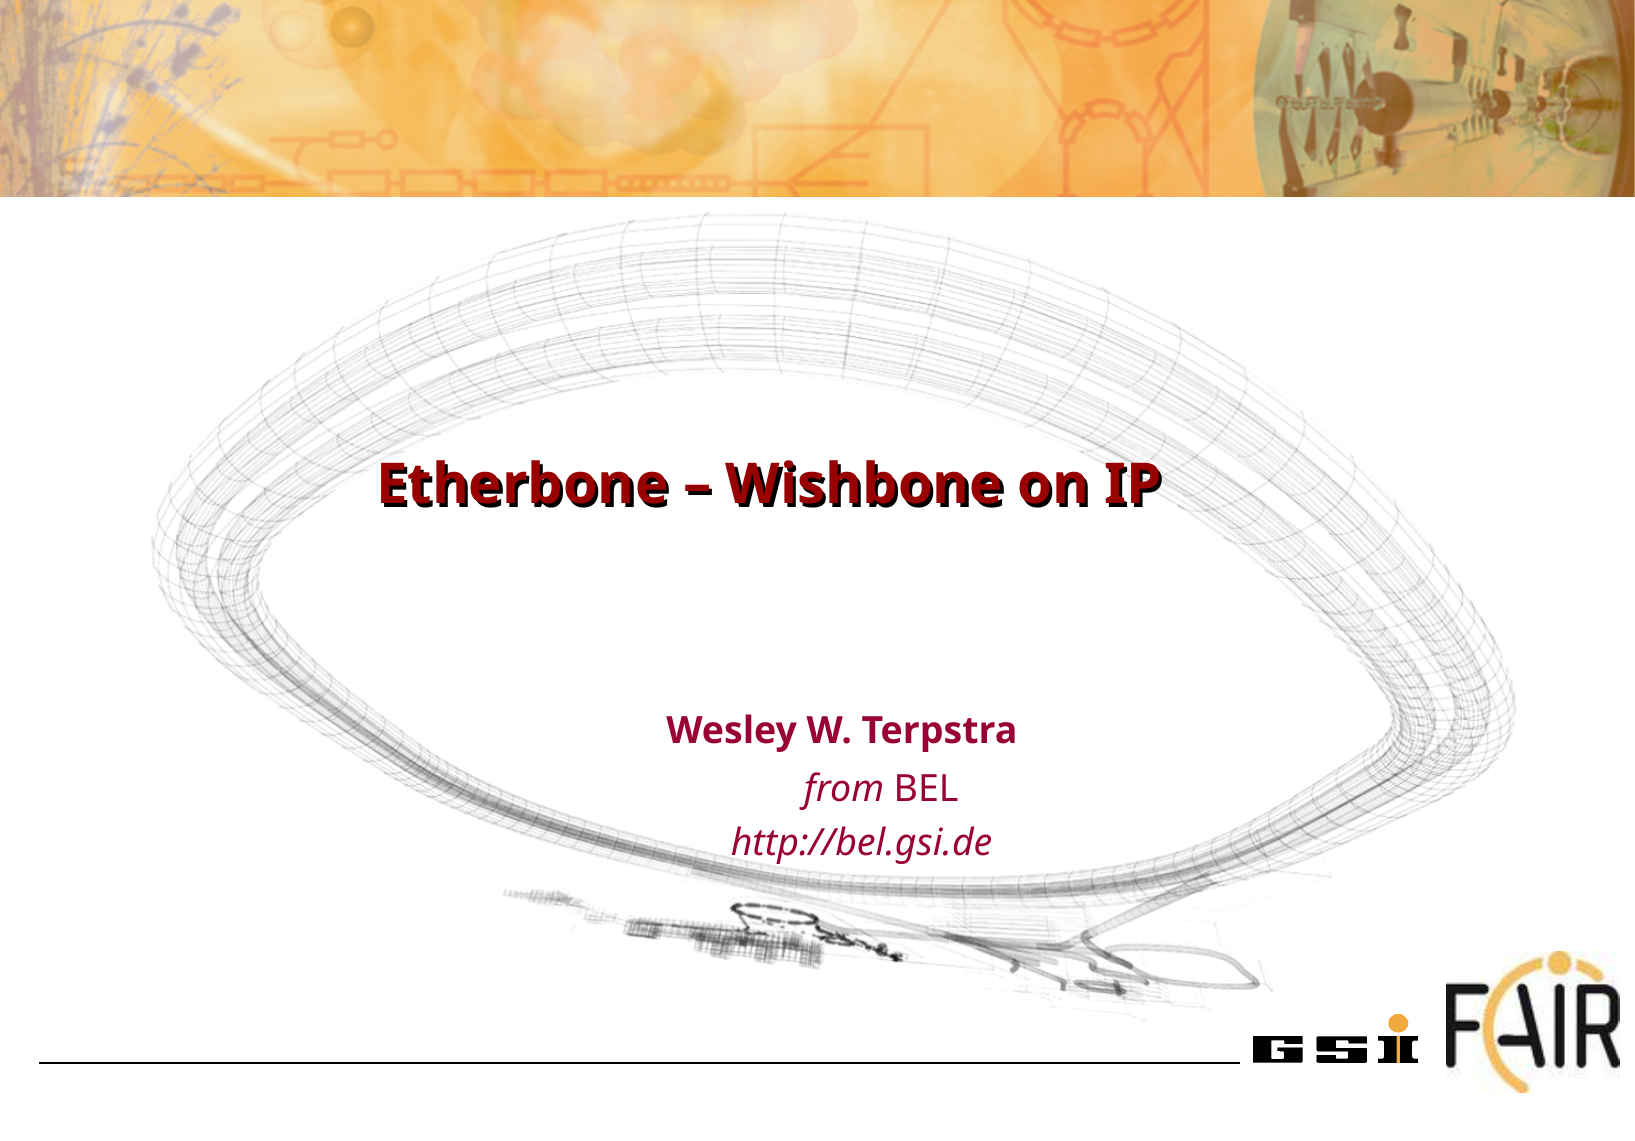

#
Etherbone – Wishbone on IP
 Wesley W. Terpstra
 from BEL
 http://bel.gsi.de